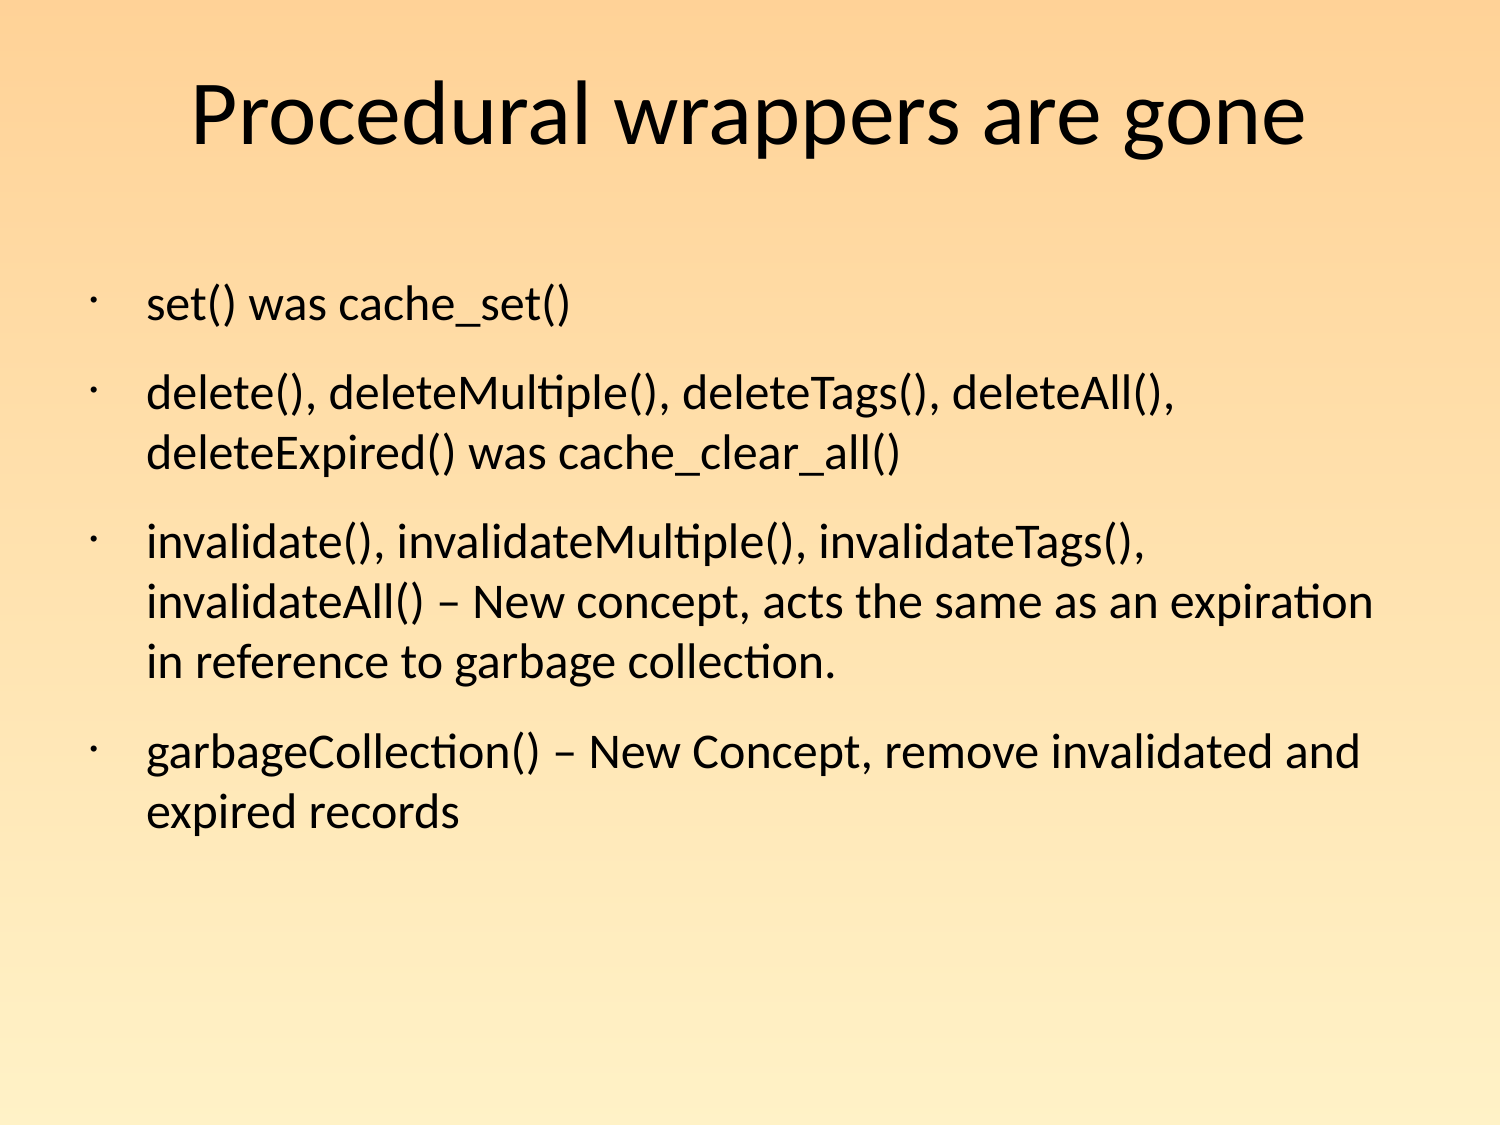

# Procedural wrappers are gone
set() was cache_set()
delete(), deleteMultiple(), deleteTags(), deleteAll(), deleteExpired() was cache_clear_all()
invalidate(), invalidateMultiple(), invalidateTags(), invalidateAll() – New concept, acts the same as an expiration in reference to garbage collection.
garbageCollection() – New Concept, remove invalidated and expired records